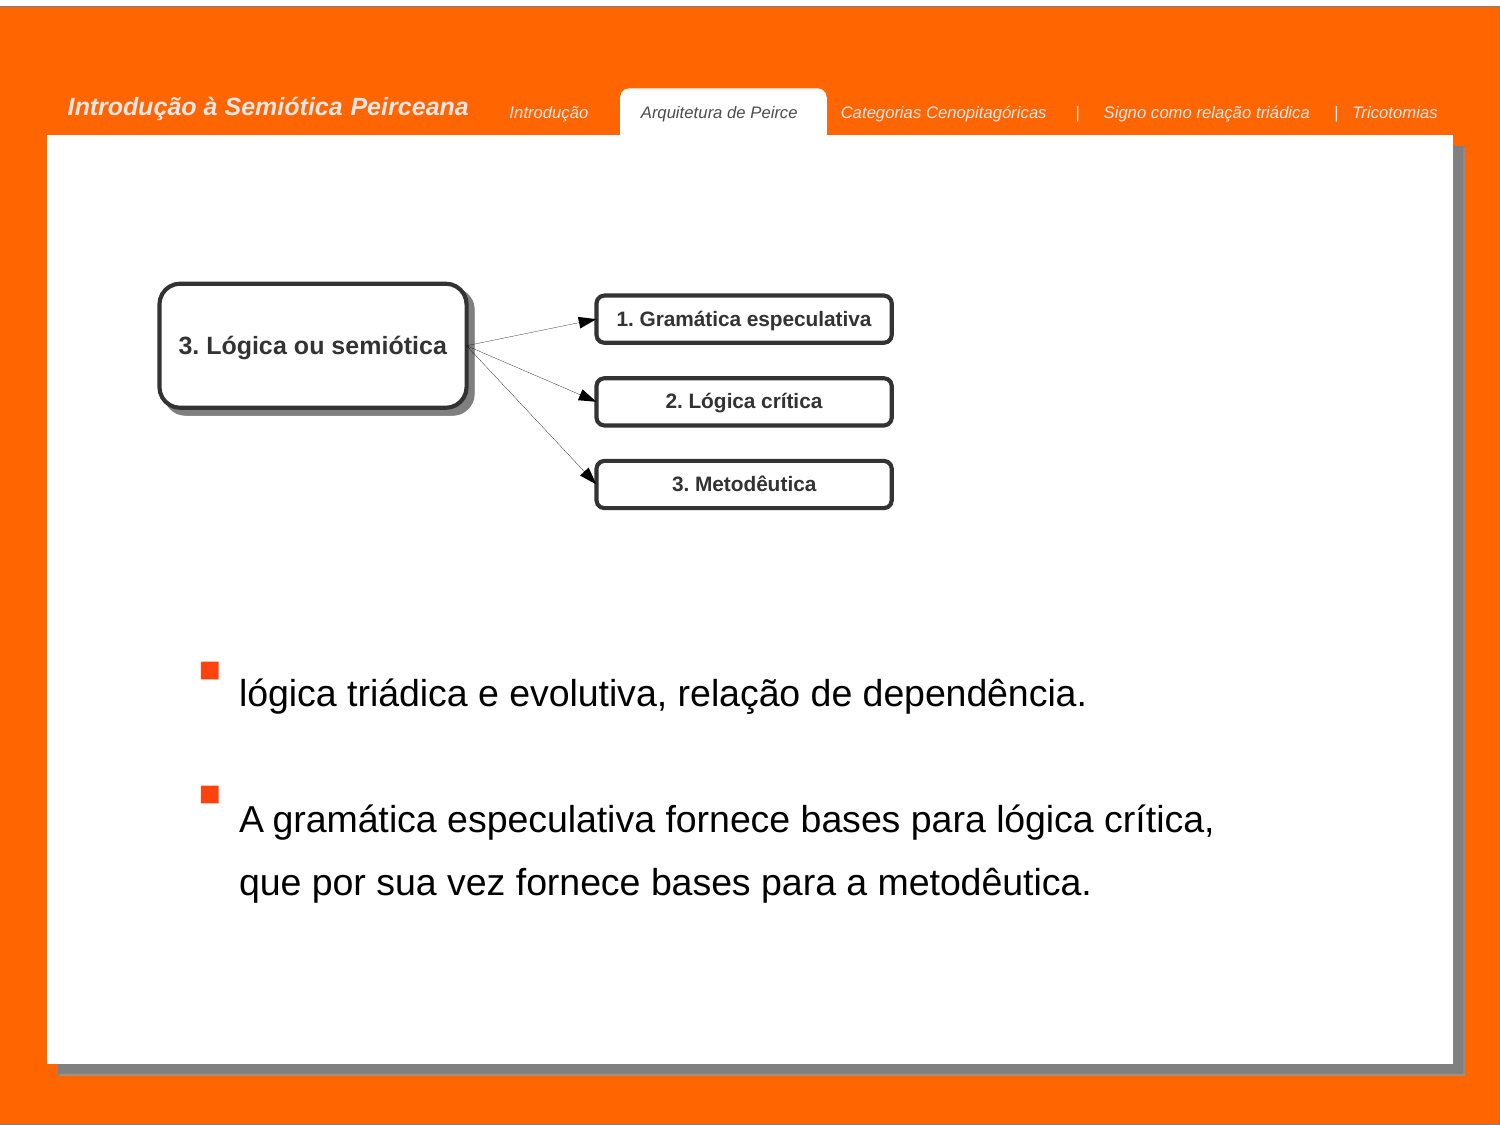

3. Lógica ou semiótica
1. Gramática especulativa
2. Lógica crítica
3. Metodêutica
lógica triádica e evolutiva, relação de dependência.
A gramática especulativa fornece bases para lógica crítica, que por sua vez fornece bases para a metodêutica.